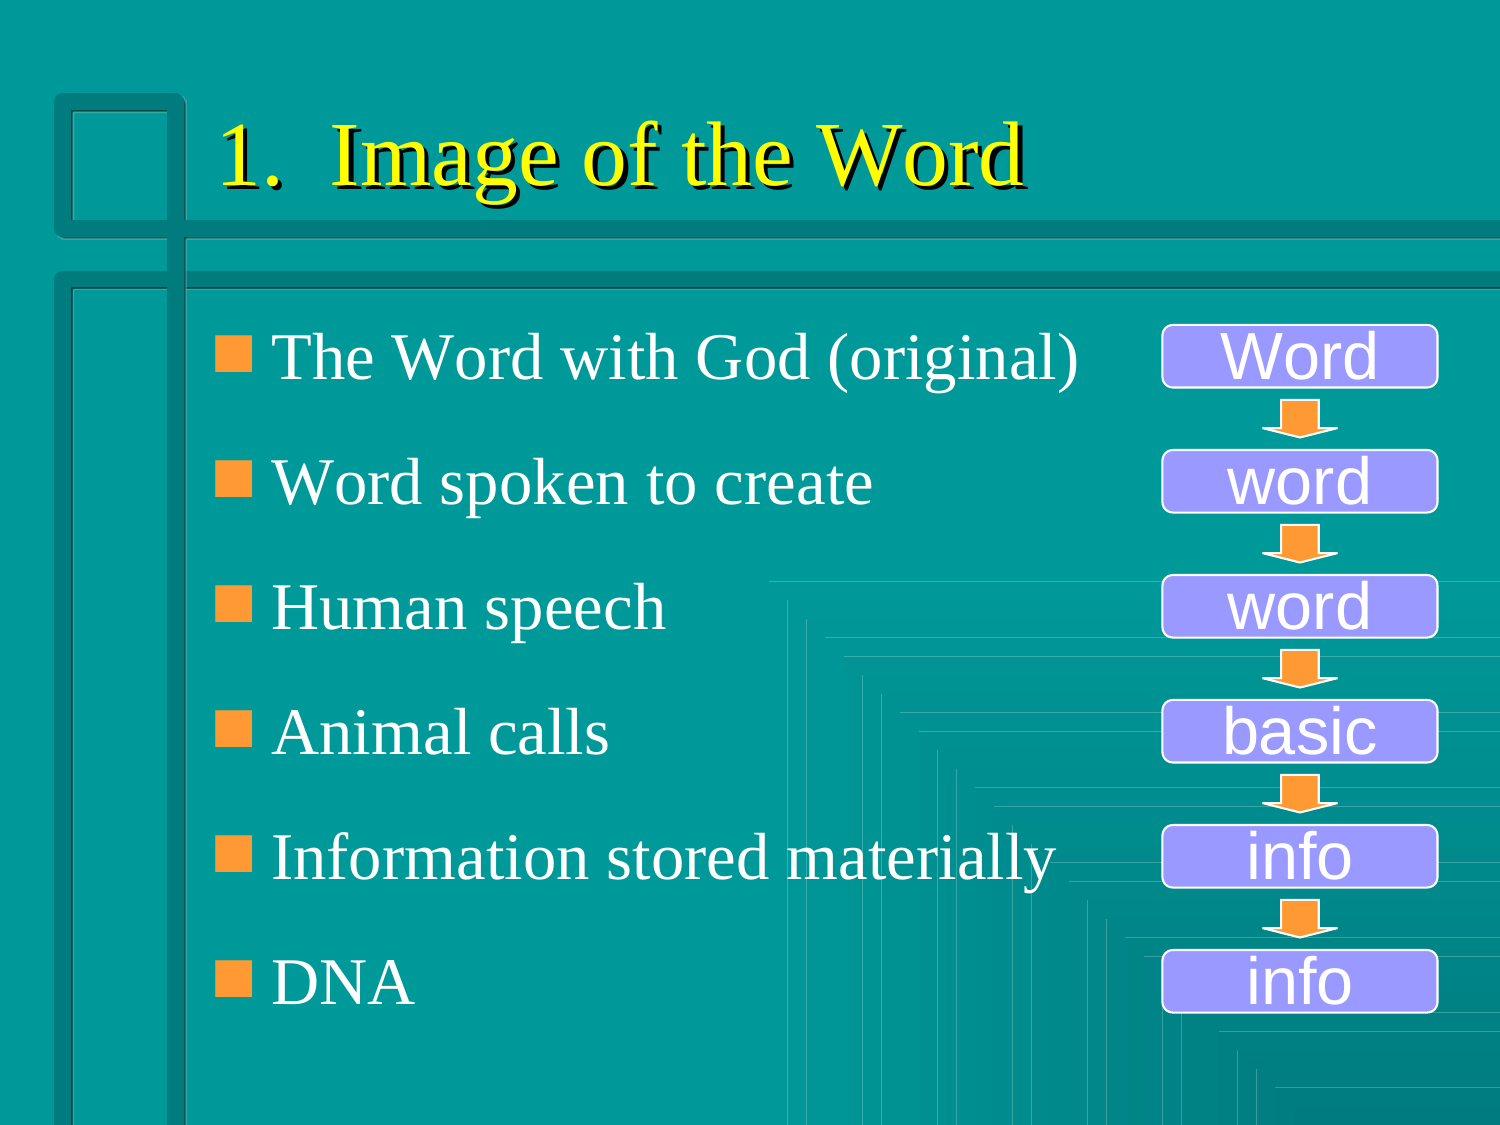

# 1. Image of the Word
The Word with God (original)
Word
Word spoken to create
word
Human speech
word
Animal calls
basic
Information stored materially
info
DNA
info